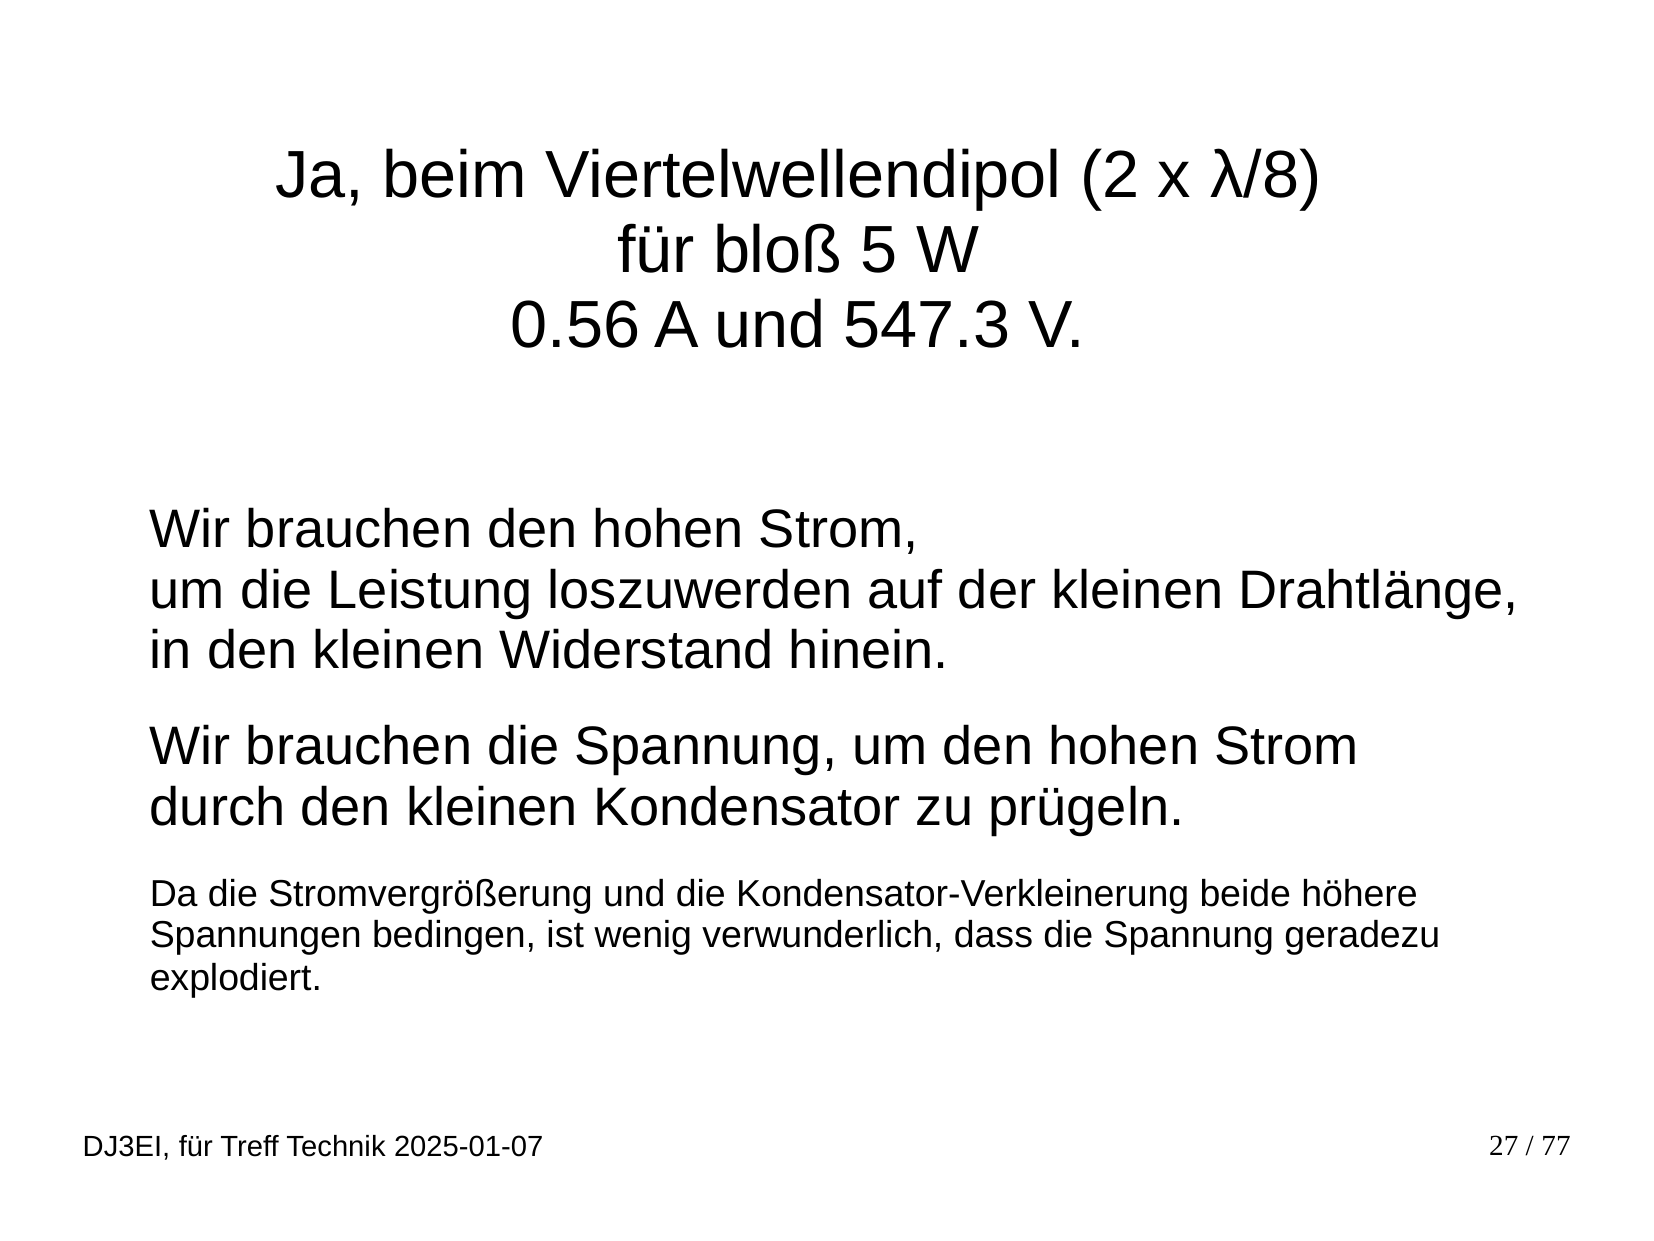

Ja, beim Viertelwellendipol (2 x λ/8)
für bloß 5 W
0.56 A und 547.3 V.
Wir brauchen den hohen Strom,
um die Leistung loszuwerden auf der kleinen Drahtlänge, in den kleinen Widerstand hinein.
Wir brauchen die Spannung, um den hohen Strom
durch den kleinen Kondensator zu prügeln.
Da die Stromvergrößerung und die Kondensator-Verkleinerung beide höhere Spannungen bedingen, ist wenig verwunderlich, dass die Spannung geradezu explodiert.
27